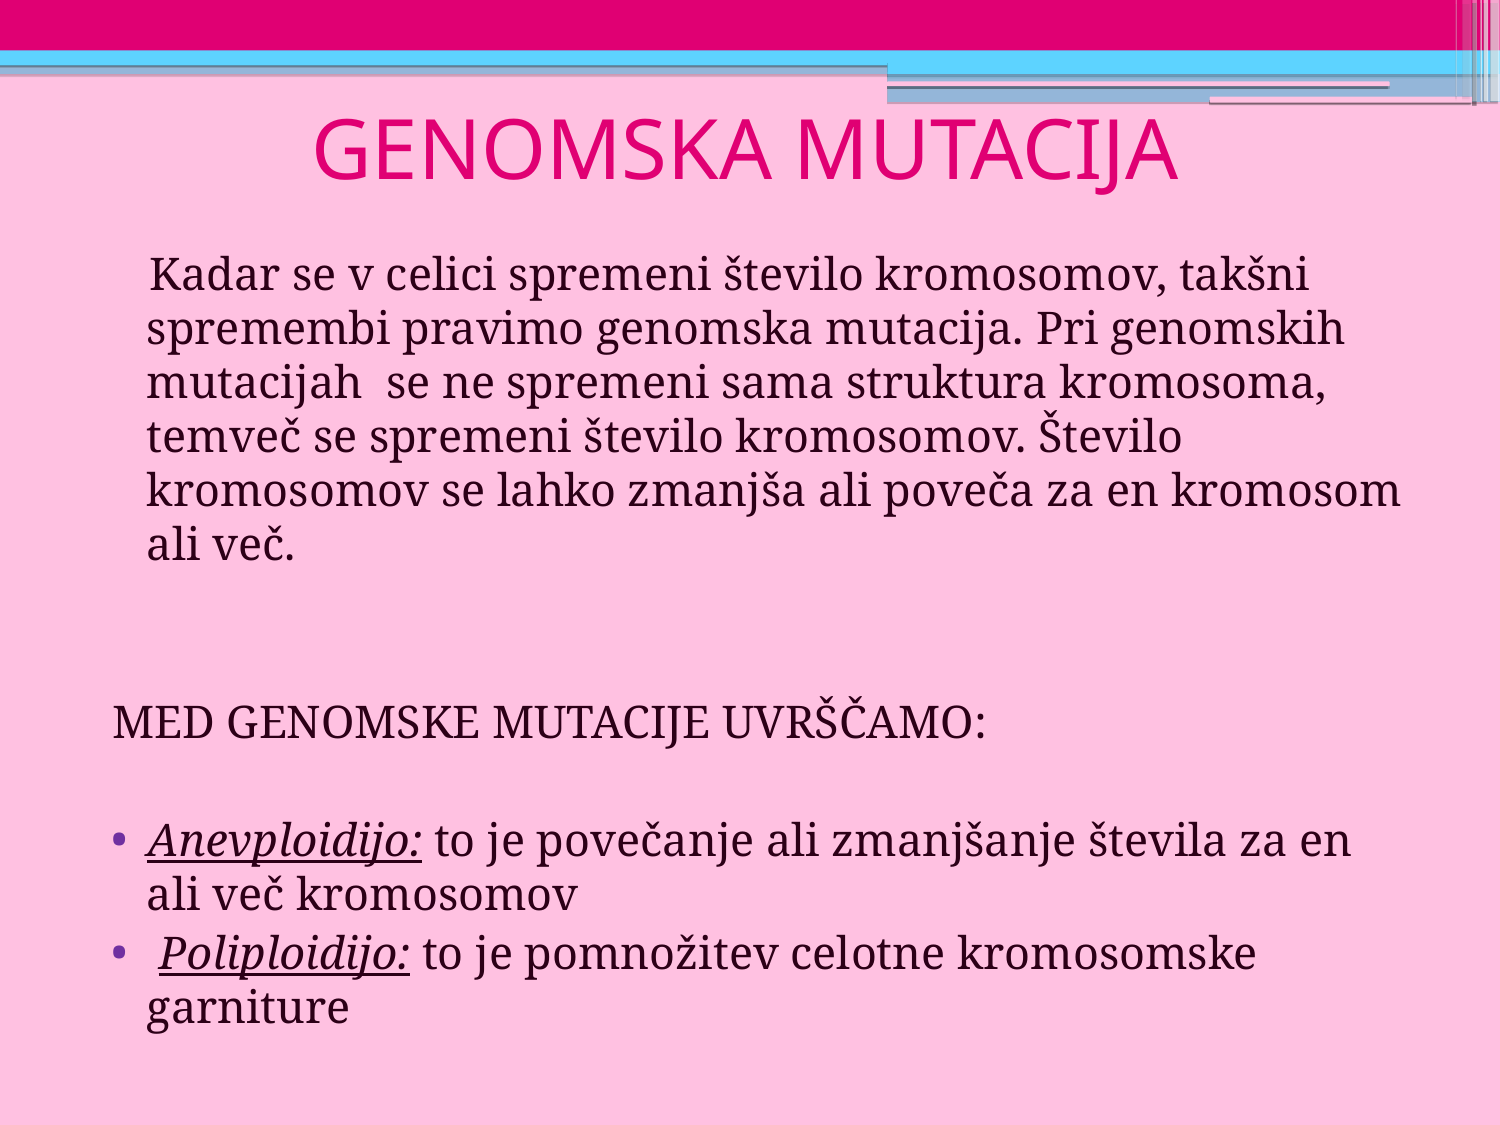

# GENOMSKA MUTACIJA
 Kadar se v celici spremeni število kromosomov, takšni spremembi pravimo genomska mutacija. Pri genomskih mutacijah  se ne spremeni sama struktura kromosoma, temveč se spremeni število kromosomov. Število kromosomov se lahko zmanjša ali poveča za en kromosom ali več.
MED GENOMSKE MUTACIJE UVRŠČAMO:
Anevploidijo: to je povečanje ali zmanjšanje števila za en ali več kromosomov
 Poliploidijo: to je pomnožitev celotne kromosomske garniture